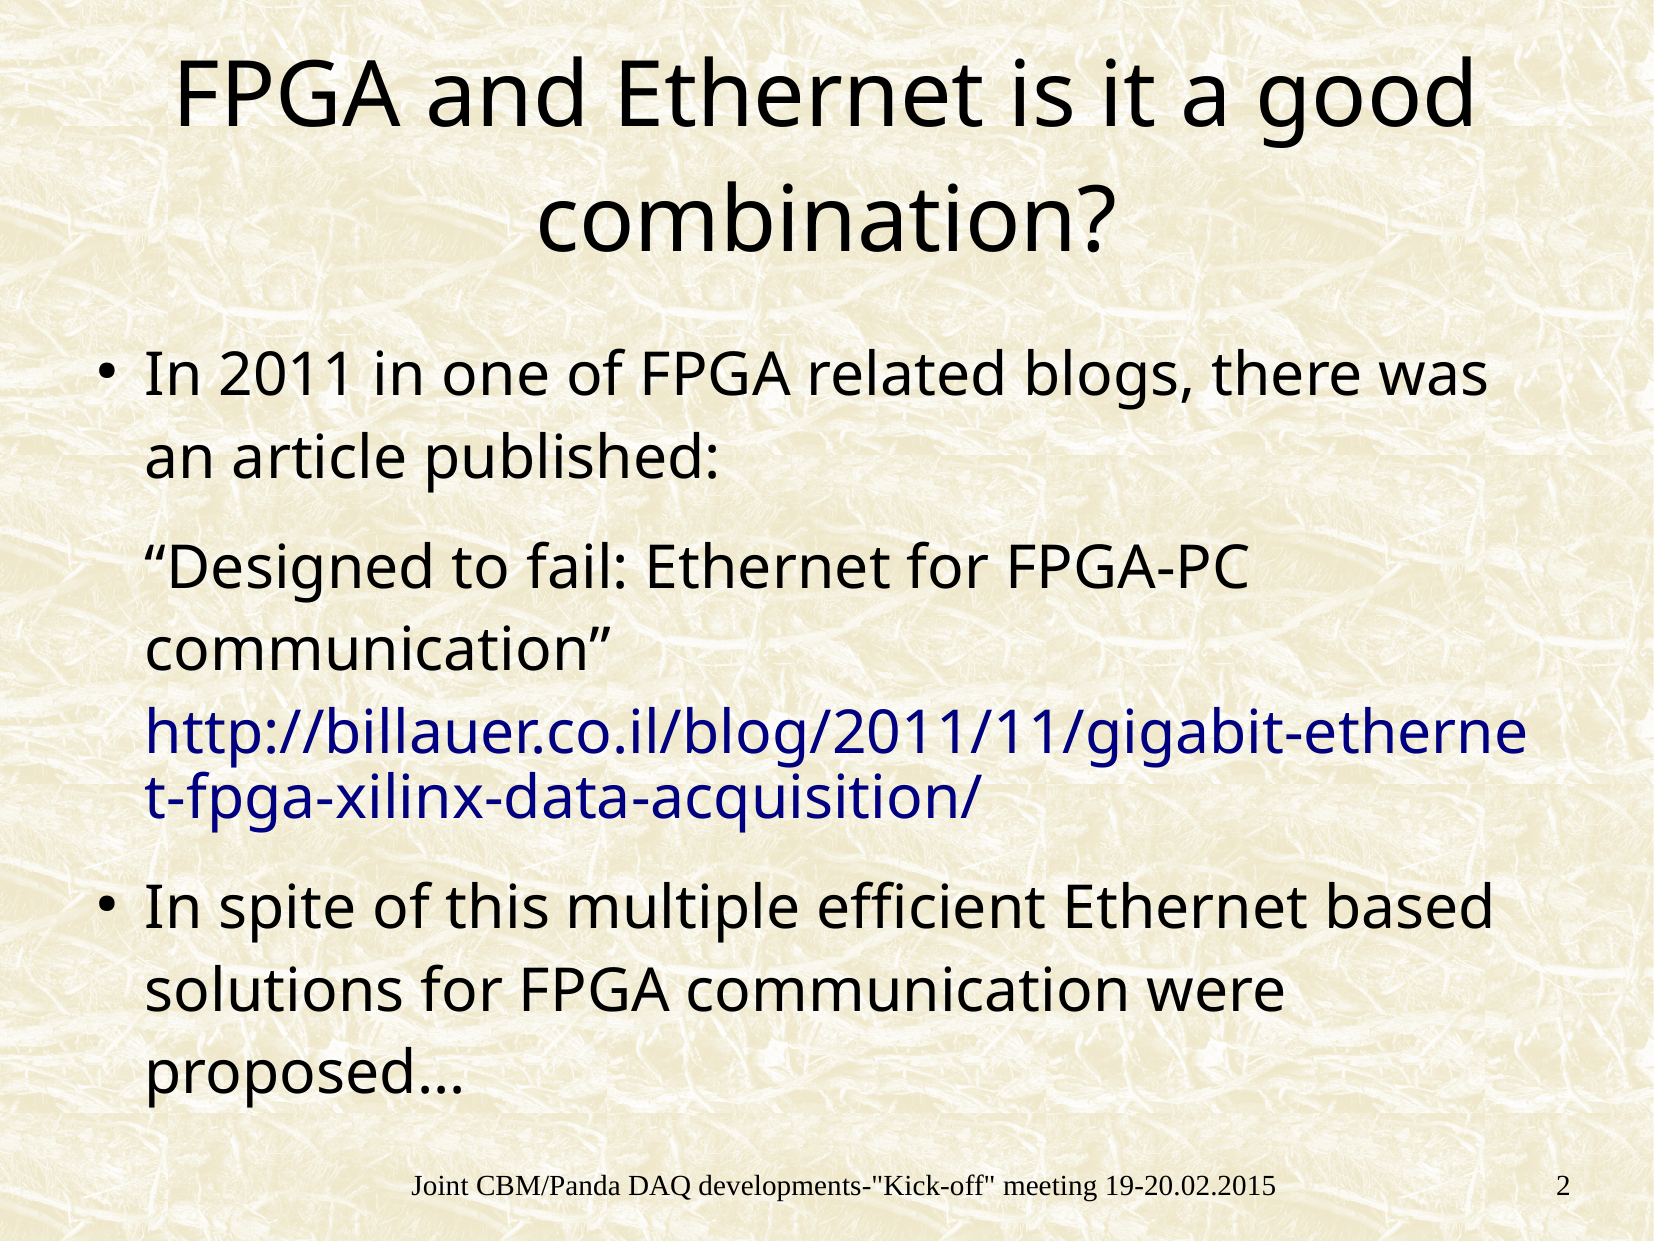

# FPGA and Ethernet is it a good combination?
In 2011 in one of FPGA related blogs, there was an article published:
“Designed to fail: Ethernet for FPGA-PC communication”
http://billauer.co.il/blog/2011/11/gigabit-ethernet-fpga-xilinx-data-acquisition/
In spite of this multiple efficient Ethernet based solutions for FPGA communication were proposed...
Joint CBM/Panda DAQ developments-"Kick-off" meeting 19-20.02.2015
2